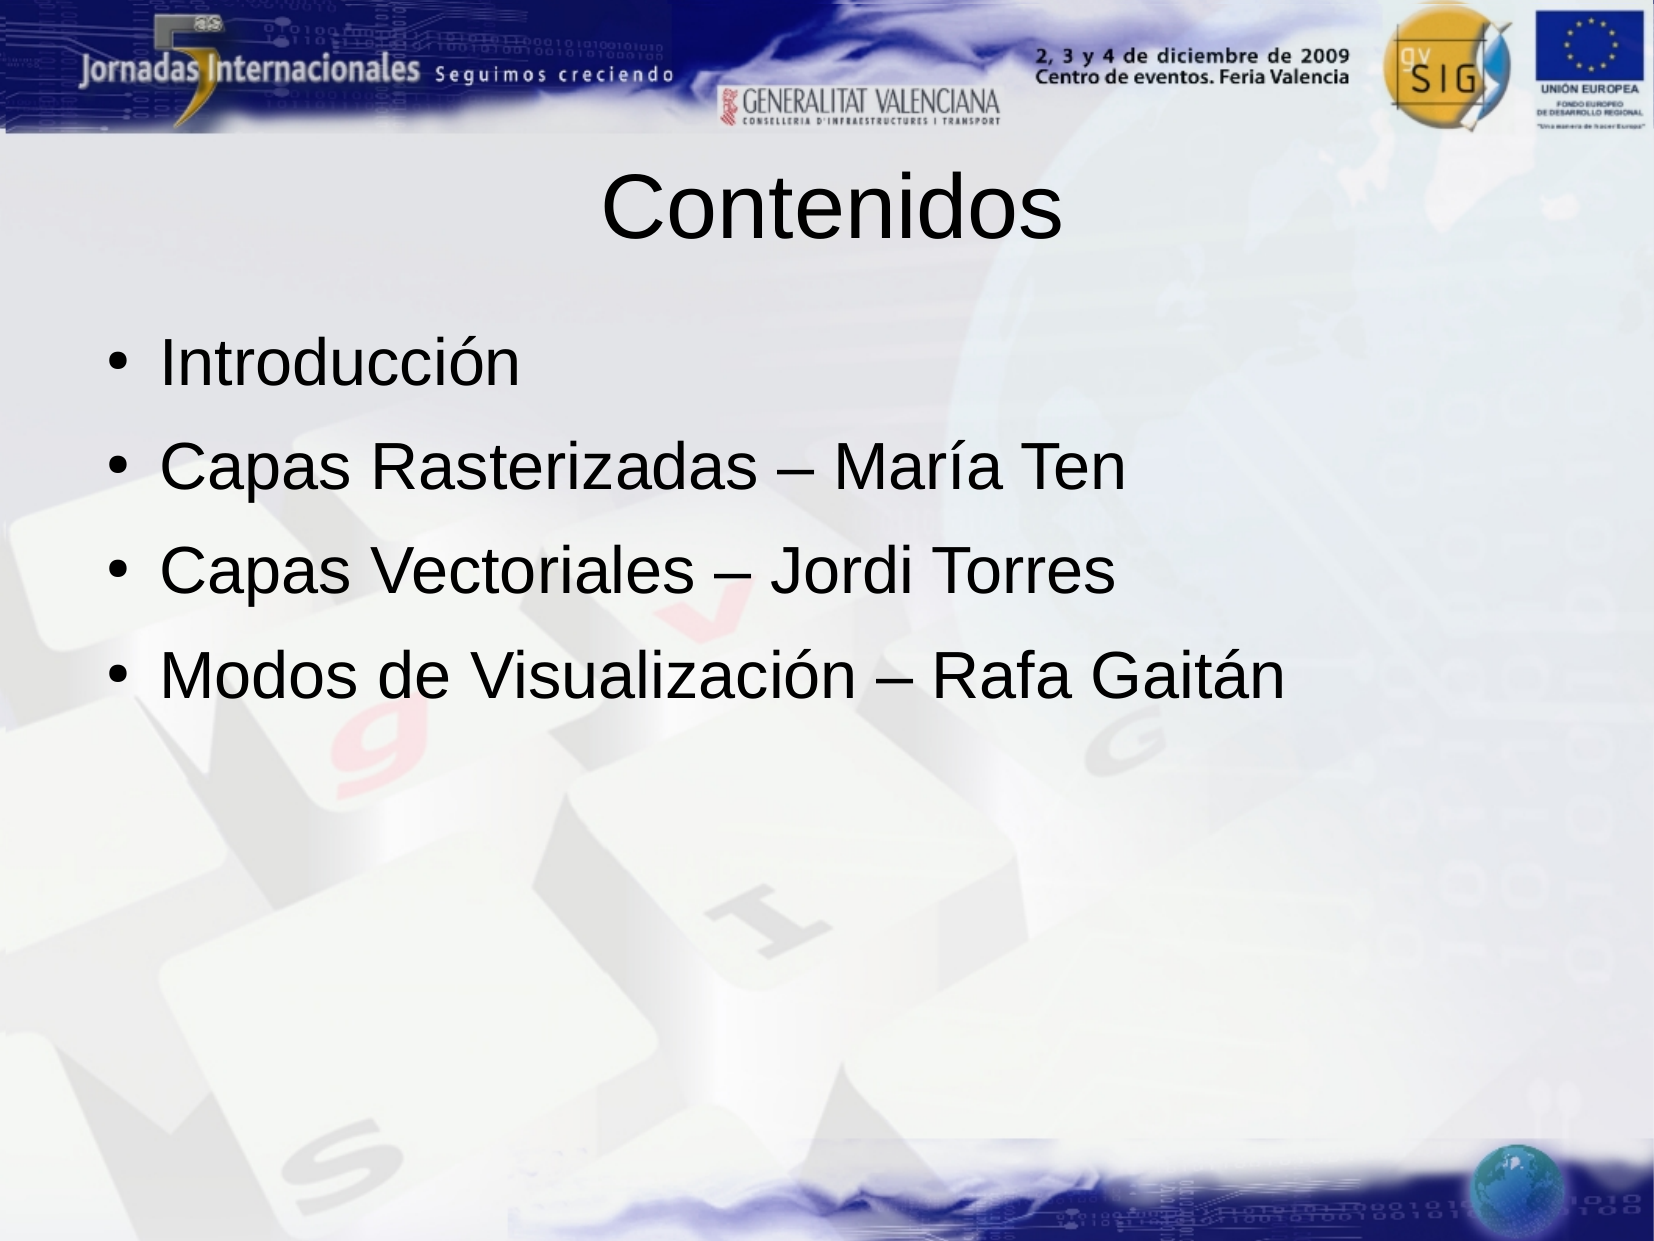

# Contenidos
Introducción
Capas Rasterizadas – María Ten
Capas Vectoriales – Jordi Torres
Modos de Visualización – Rafa Gaitán